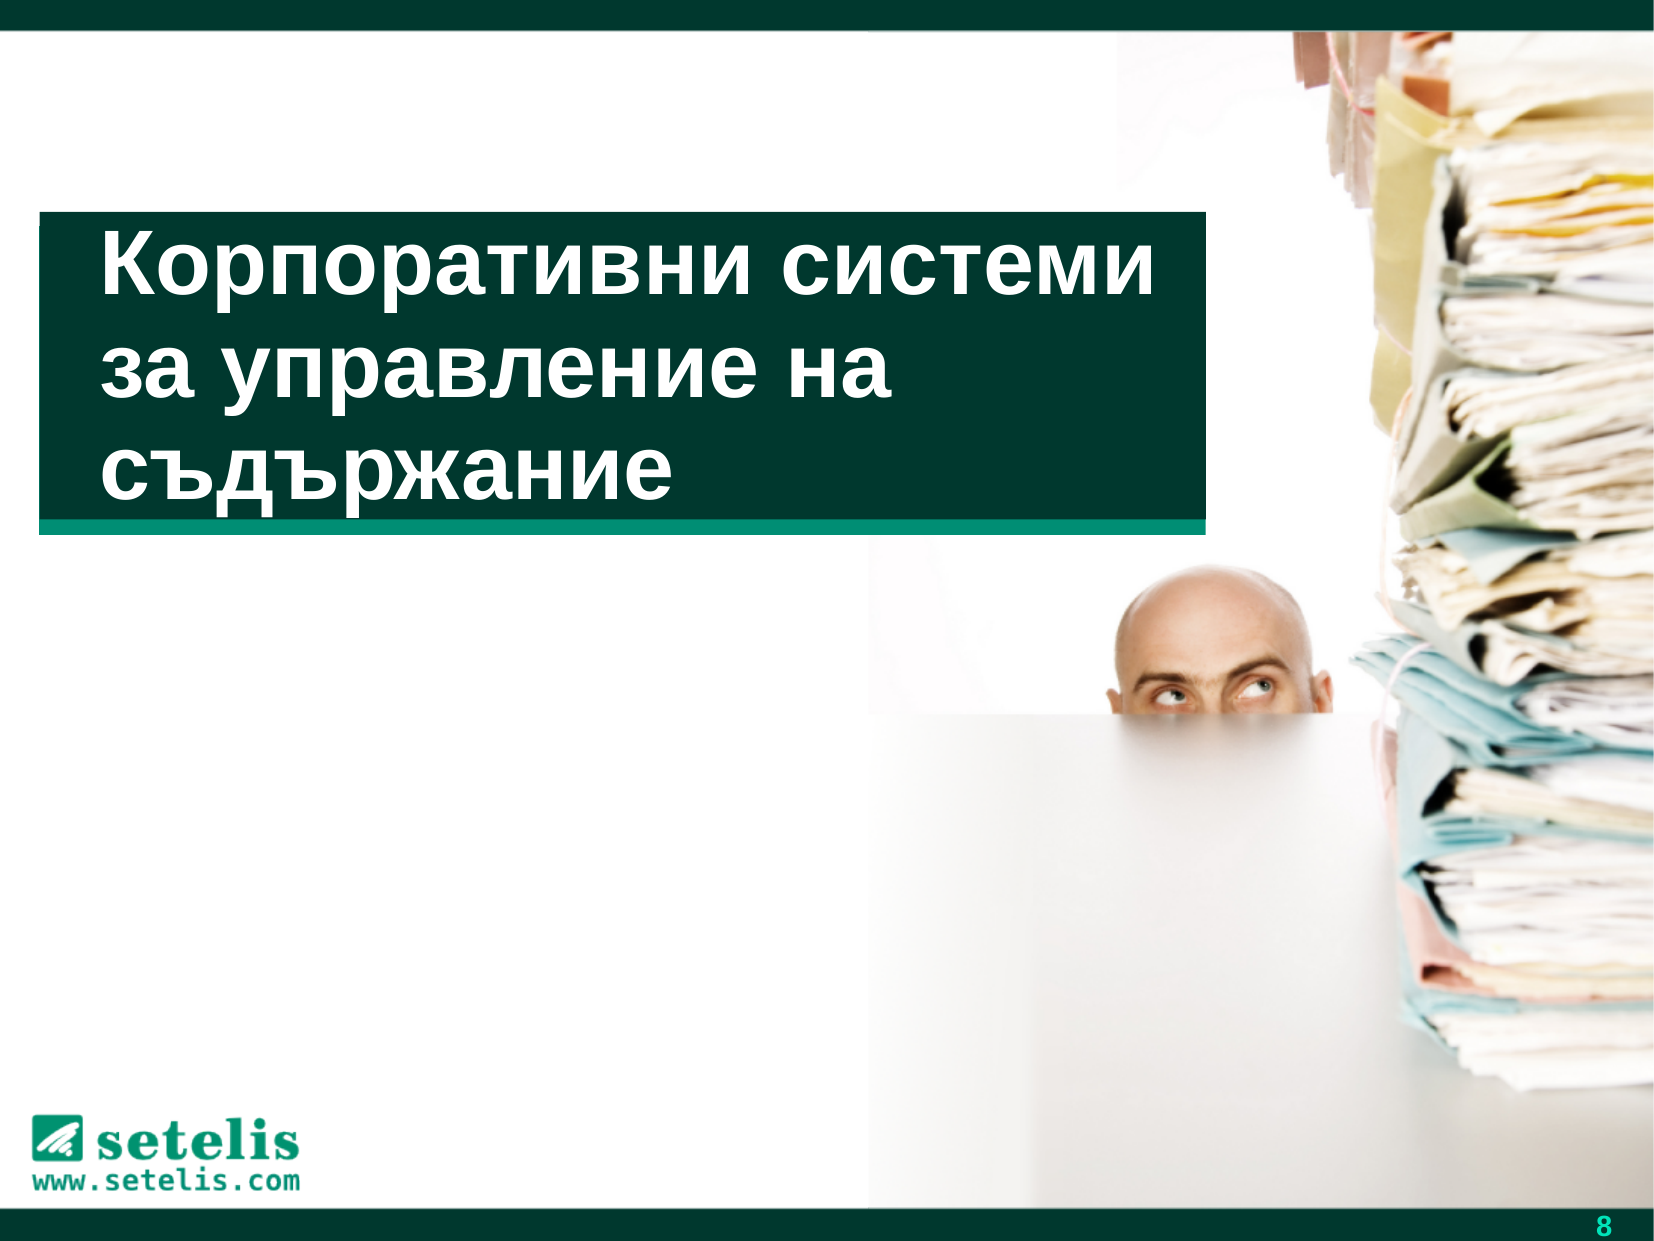

# Корпоративни системи за управление на съдържание
8